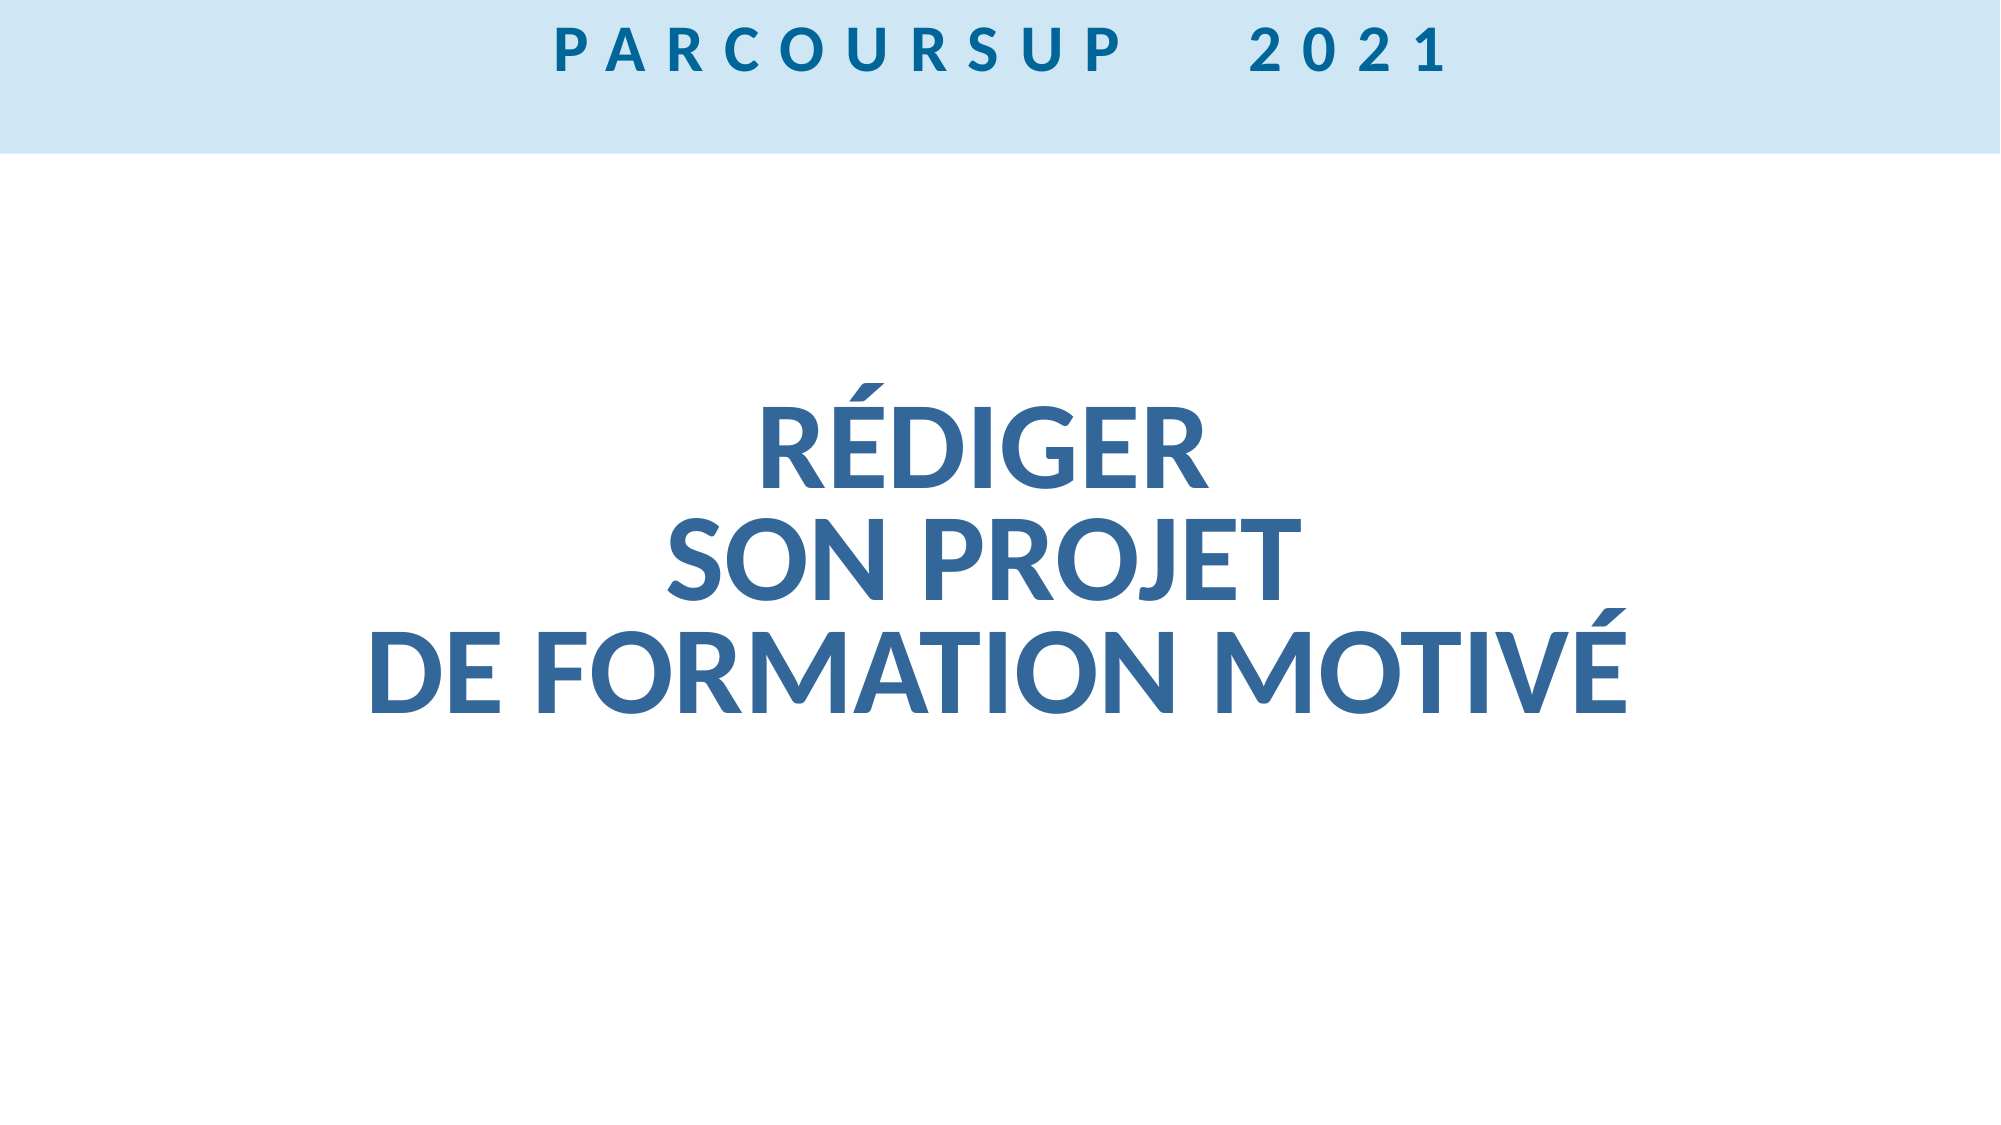

# PARCOURSUP 2021
RÉDIGER
SON PROJET
DE FORMATION MOTIVÉ